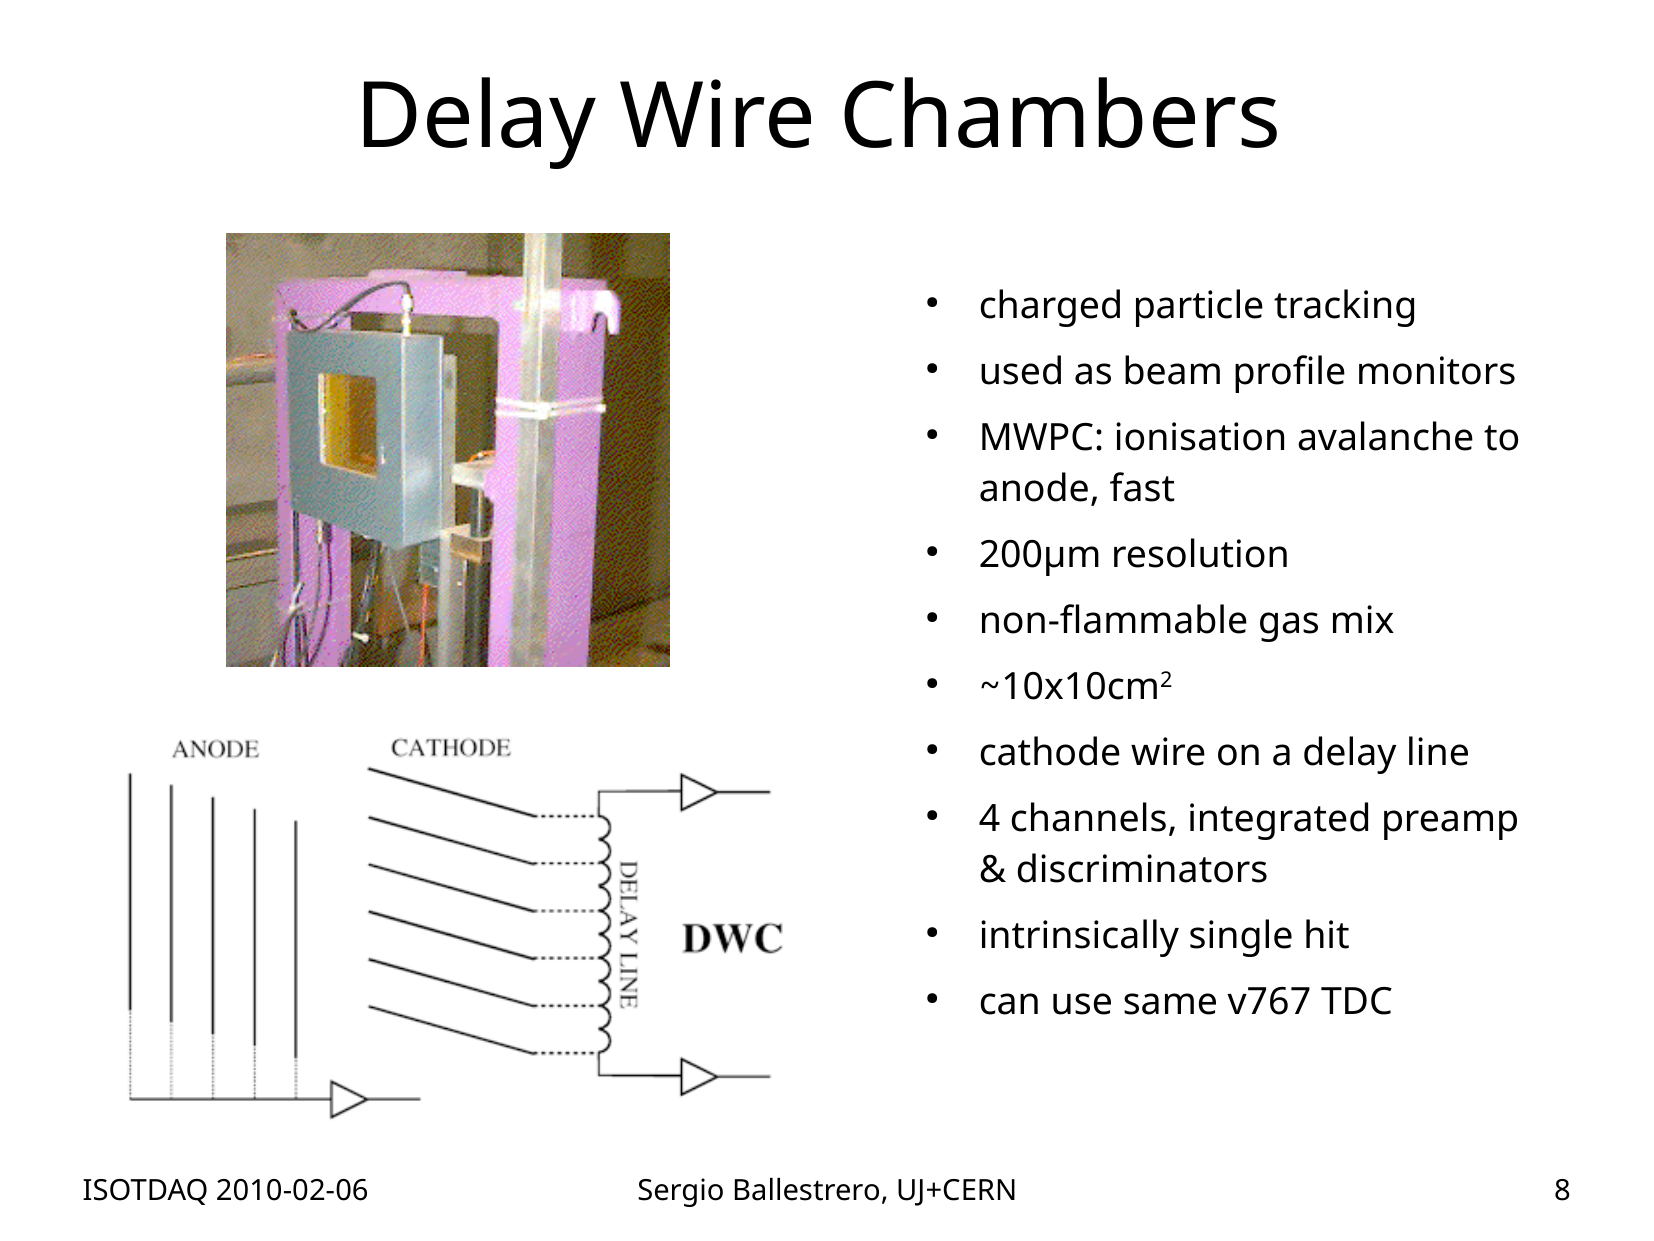

# Delay Wire Chambers
charged particle tracking
used as beam profile monitors
MWPC: ionisation avalanche to anode, fast
200µm resolution
non-flammable gas mix
~10x10cm2
cathode wire on a delay line
4 channels, integrated preamp & discriminators
intrinsically single hit
can use same v767 TDC
ISOTDAQ - Ankara 2010-02-05
8